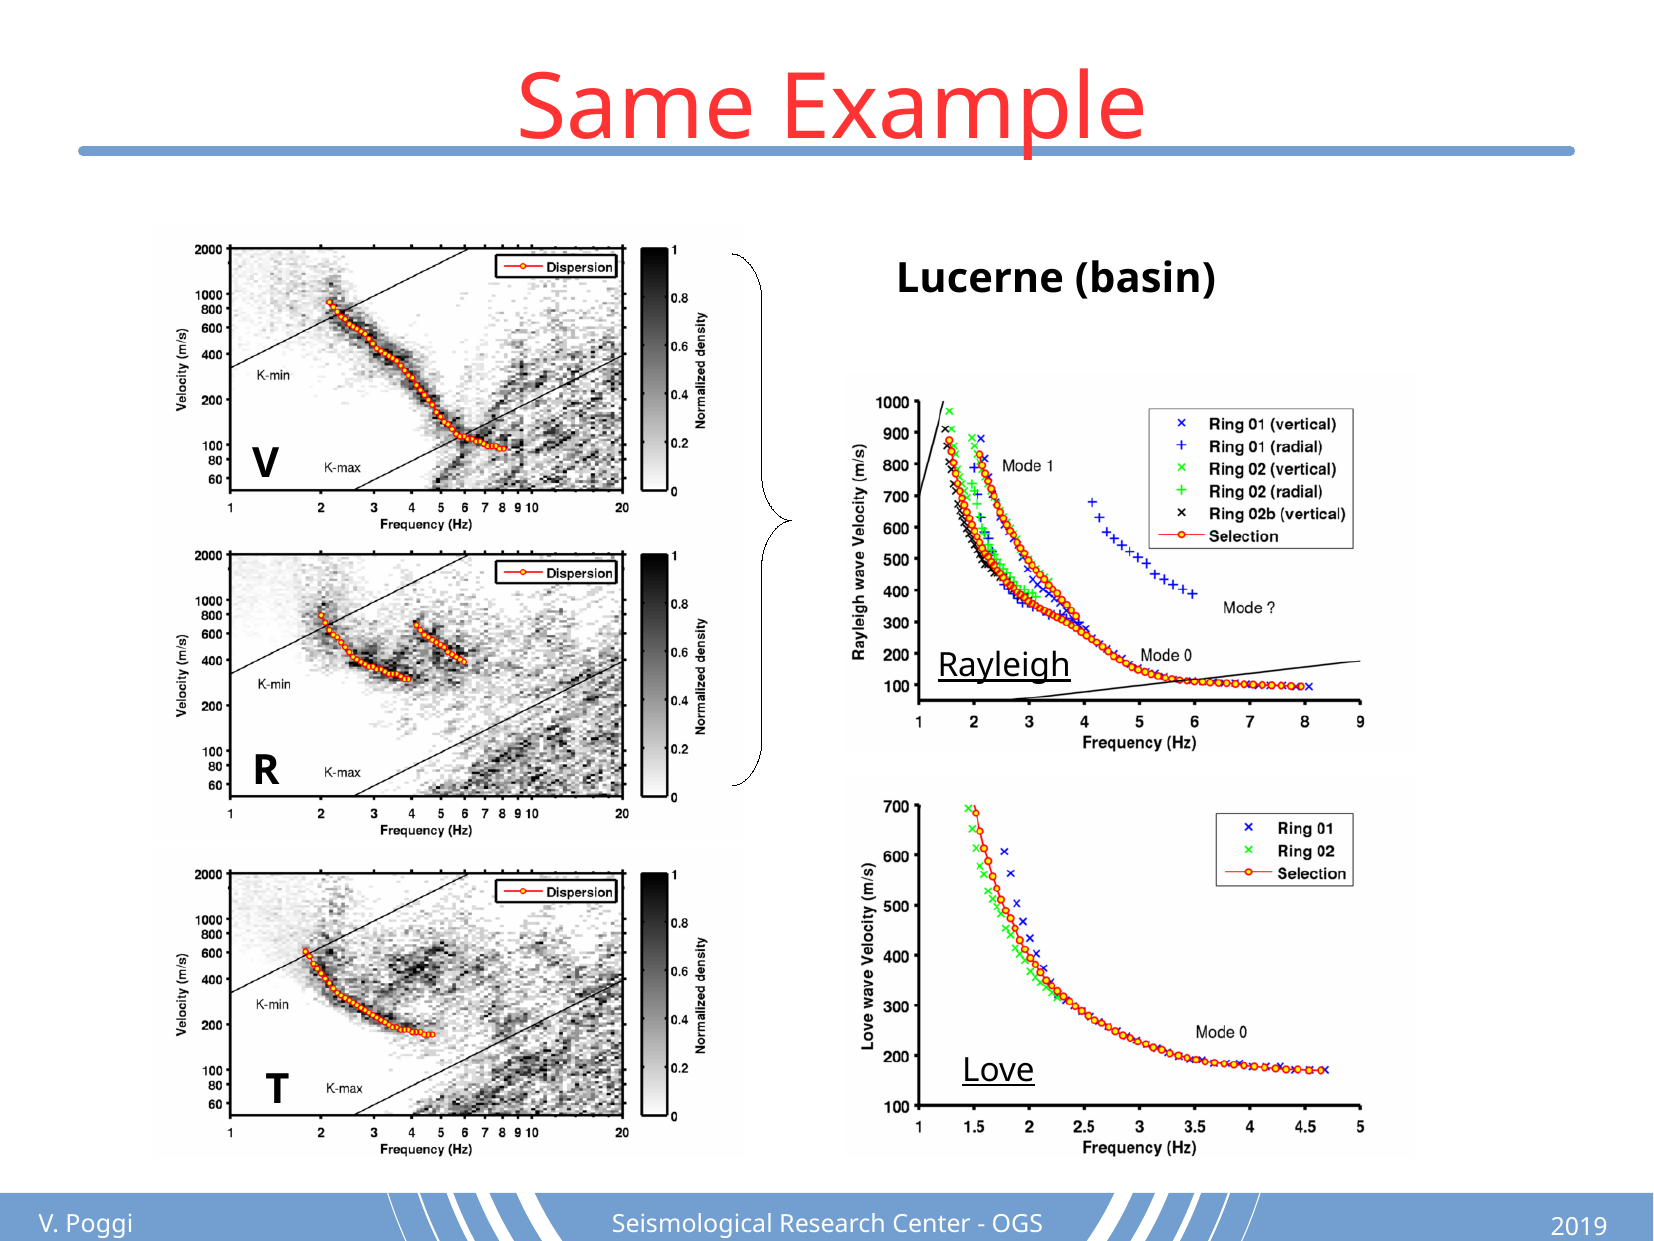

Same Example
Lucerne (basin)
V
Rayleigh
R
Love
T